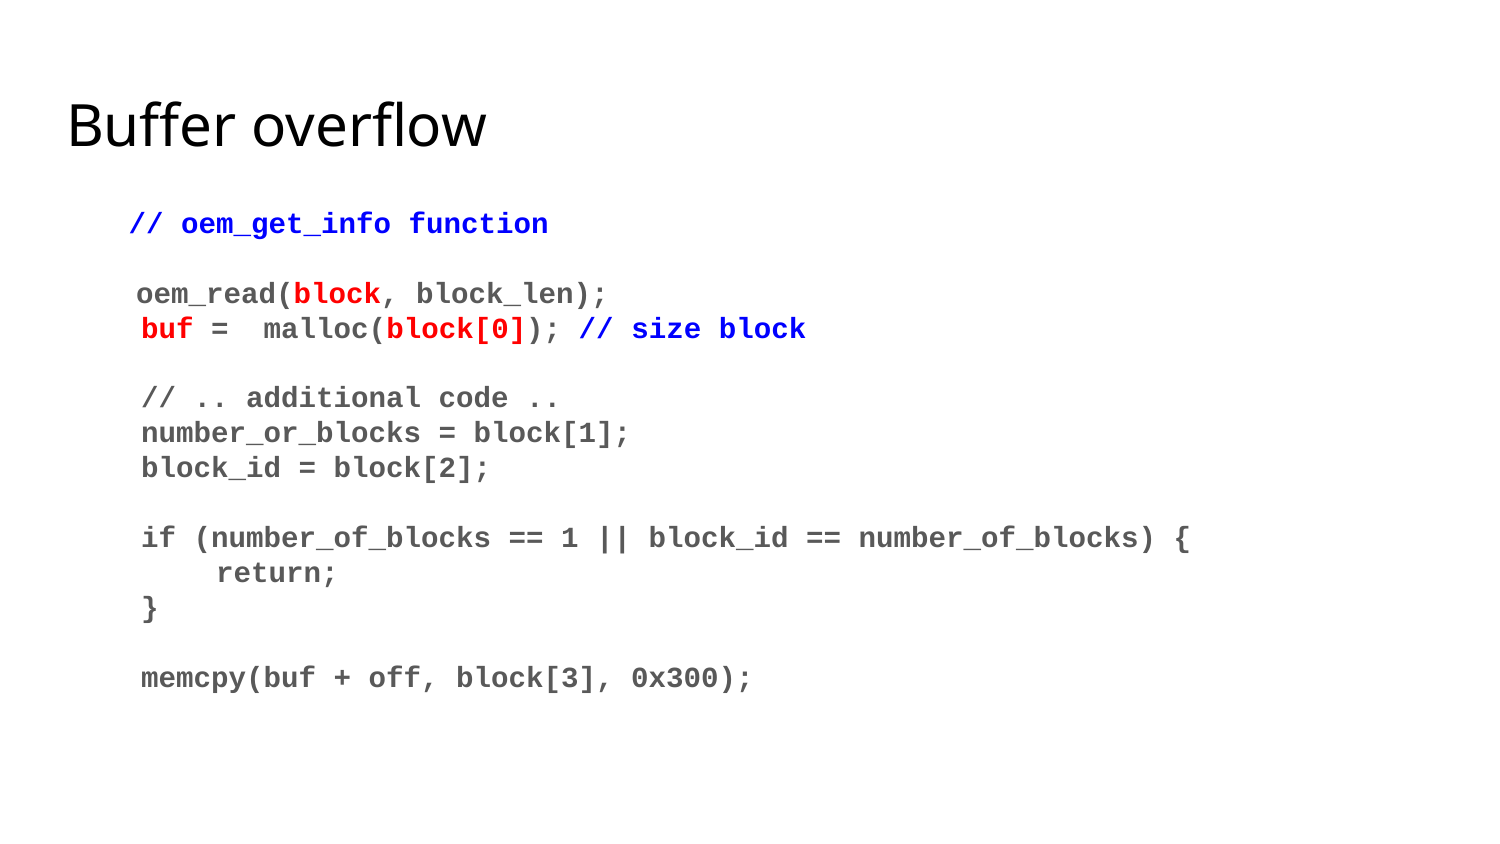

# Buffer overflow
 // oem_get_info function
 oem_read(block, block_len);
buf = malloc(block[0]); // size block
// .. additional code ..
number_or_blocks = block[1];
block_id = block[2];
if (number_of_blocks == 1 || block_id == number_of_blocks) {
		return;
}
memcpy(buf + off, block[3], 0x300);